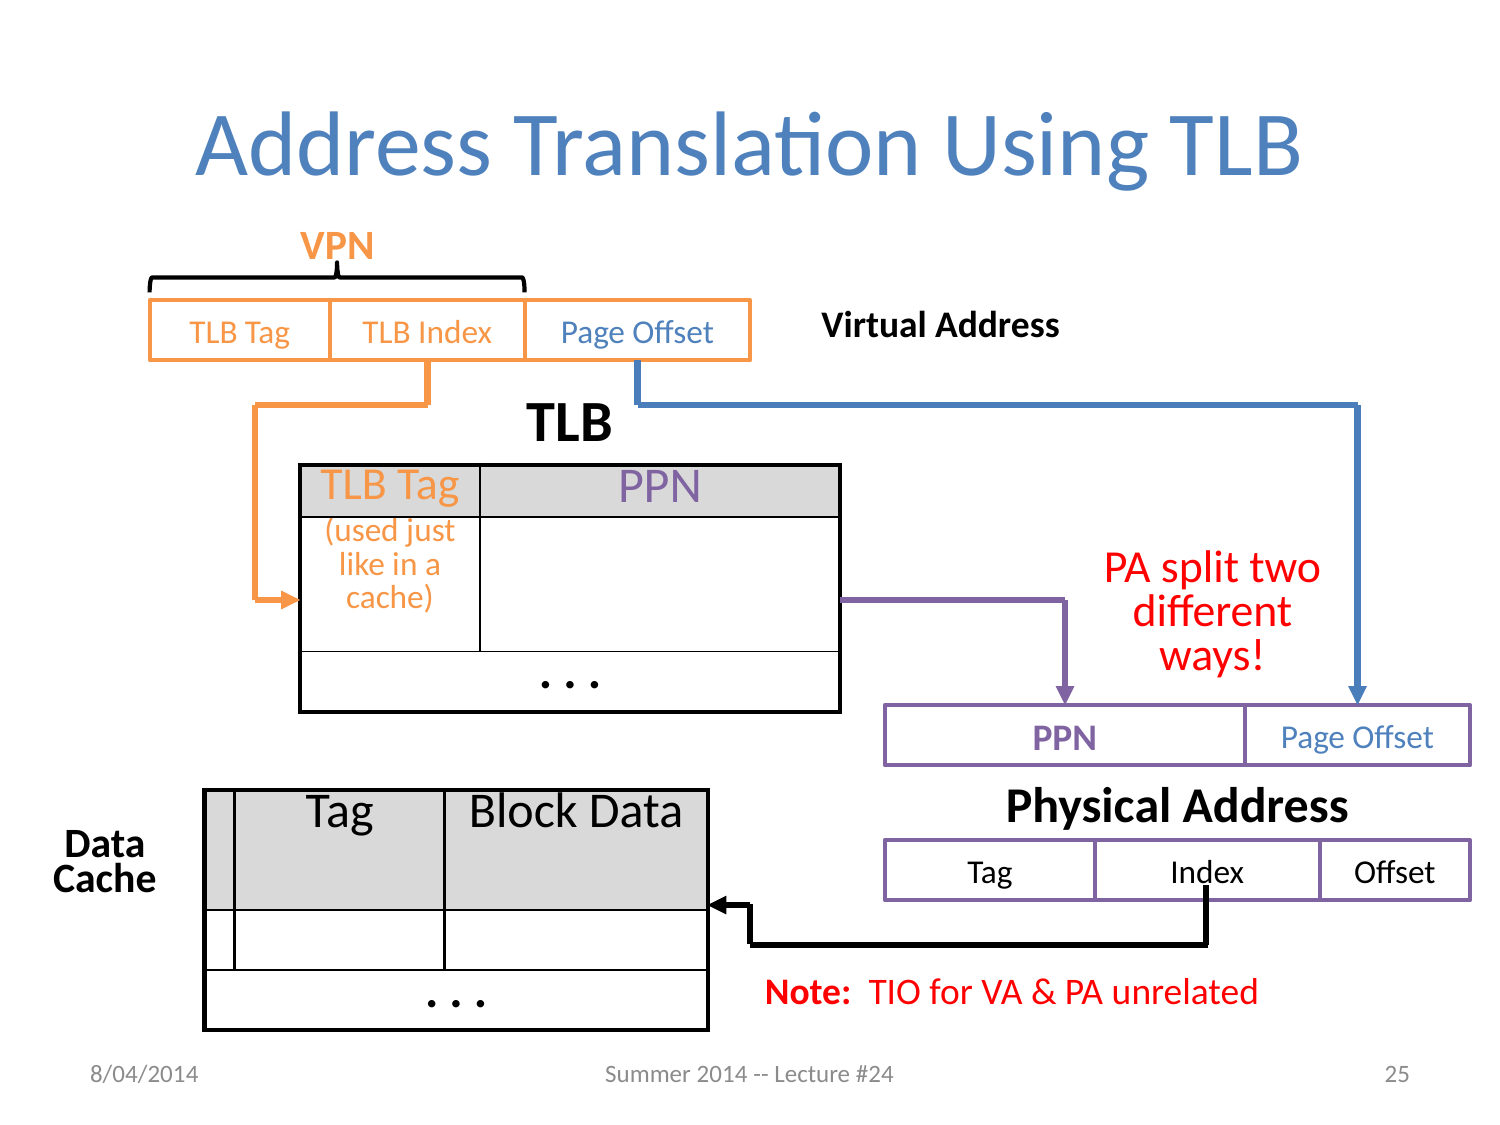

# Address Translation Using TLB
VPN
TLB Tag
TLB Index
Page Offset
Virtual Address
TLB
| TLB Tag | PPN |
| --- | --- |
| (used just like in a cache) | |
| . . . | |
PA split two different ways!
PPN
Page Offset
Physical Address
| | Tag | Block Data |
| --- | --- | --- |
| | | |
| . . . | | |
Data
Cache
Tag
Index
Offset
Note: TIO for VA & PA unrelated
8/04/2014
Summer 2014 -- Lecture #24